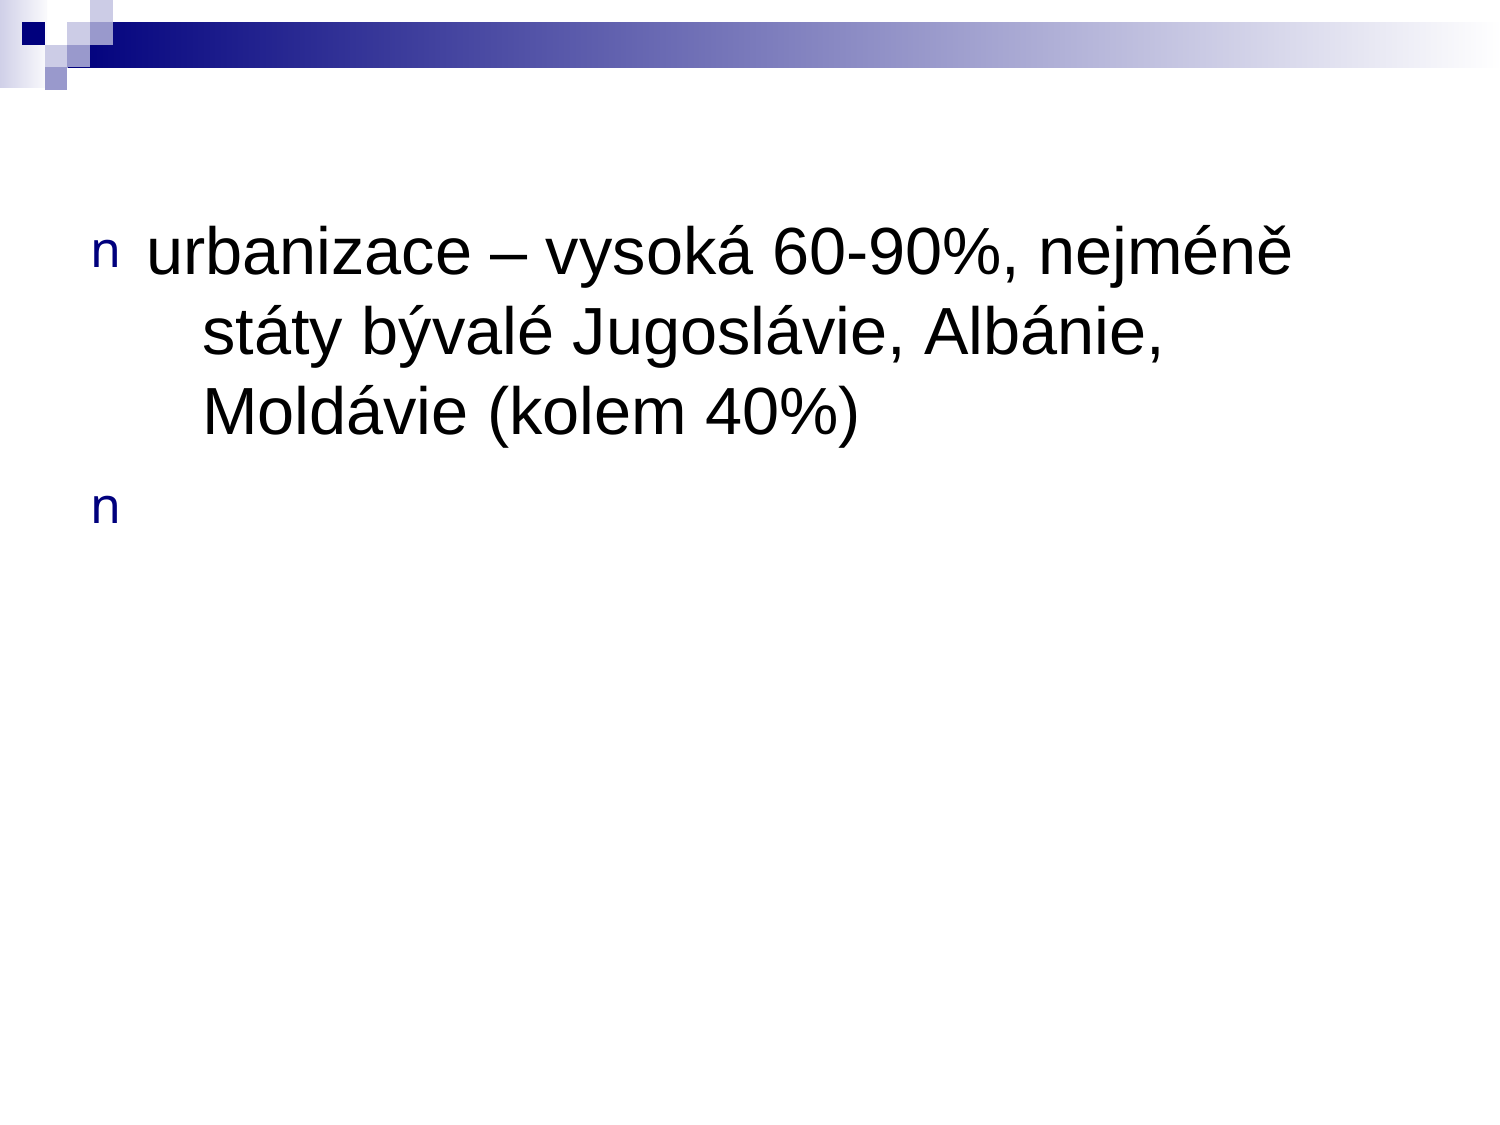

#
urbanizace – vysoká 60-90%, nejméně státy bývalé Jugoslávie, Albánie, Moldávie (kolem 40%)